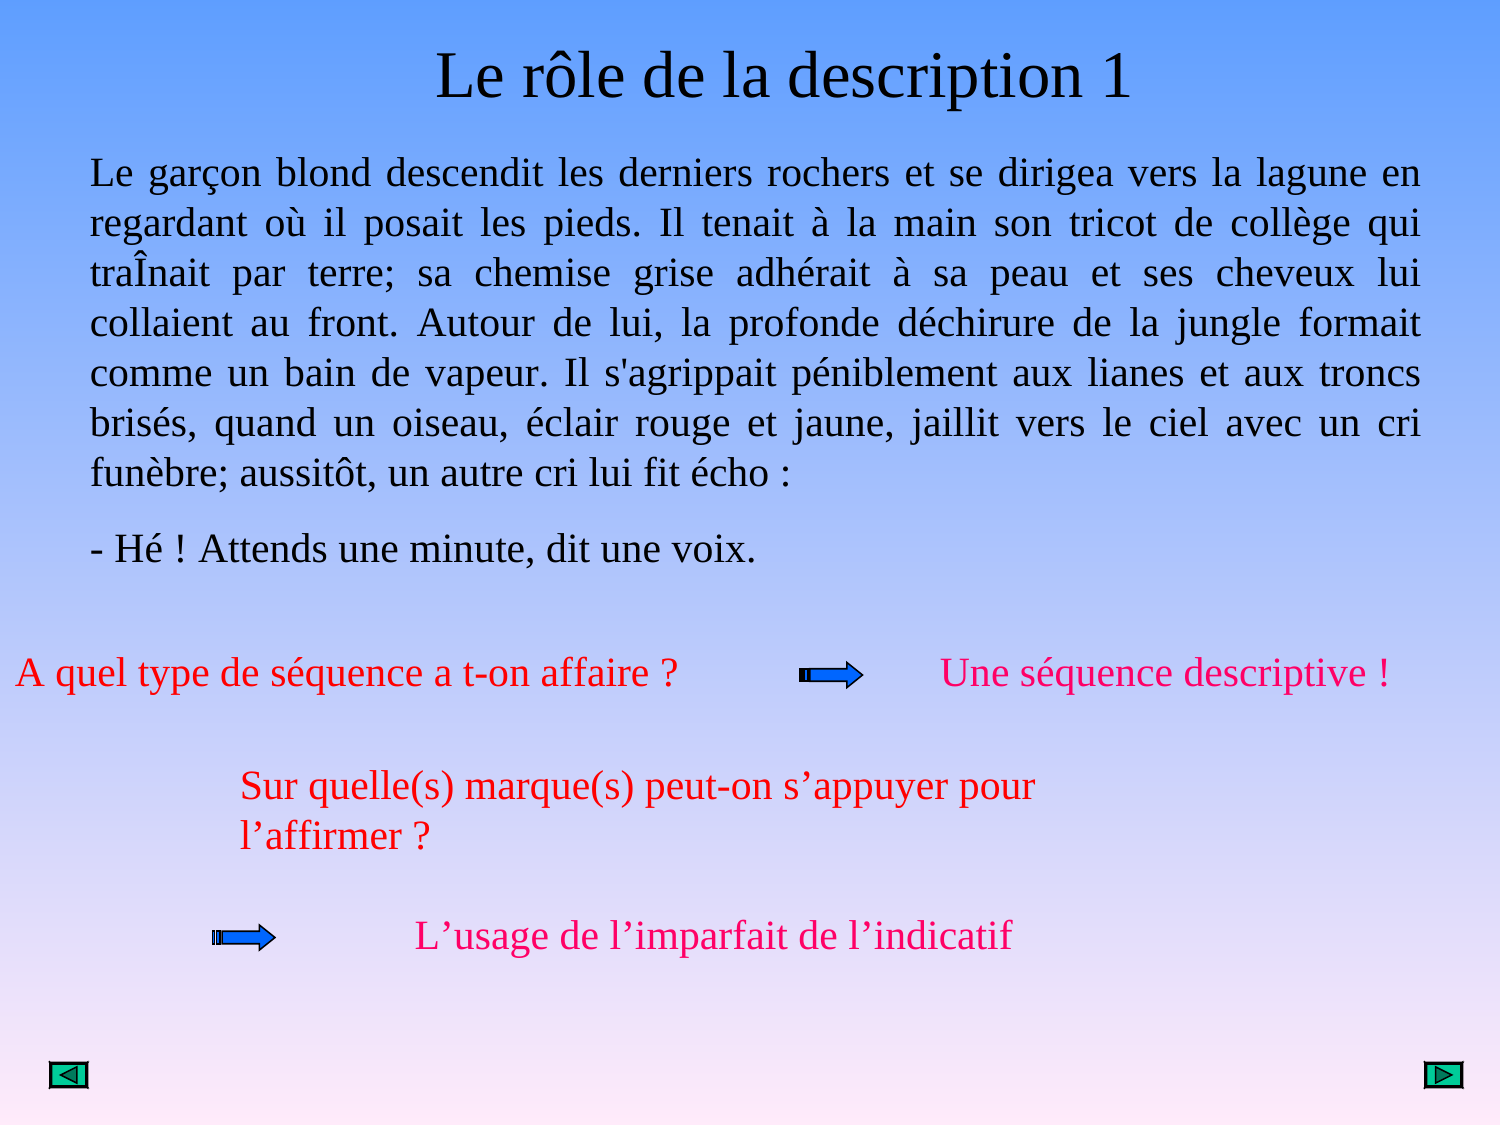

# Le rôle de la description 1
Le garçon blond descendit les derniers rochers et se dirigea vers la lagune en regardant où il posait les pieds. Il tenait à la main son tricot de collège qui traÎnait par terre; sa chemise grise adhérait à sa peau et ses cheveux lui collaient au front. Autour de lui, la profonde déchirure de la jungle formait comme un bain de vapeur. Il s'agrippait péniblement aux lianes et aux troncs brisés, quand un oiseau, éclair rouge et jaune, jaillit vers le ciel avec un cri funèbre; aussitôt, un autre cri lui fit écho :
‑ Hé ! Attends une minute, dit une voix.
A quel type de séquence a t-on affaire ?
Une séquence descriptive !
Sur quelle(s) marque(s) peut-on s’appuyer pour l’affirmer ?
L’usage de l’imparfait de l’indicatif